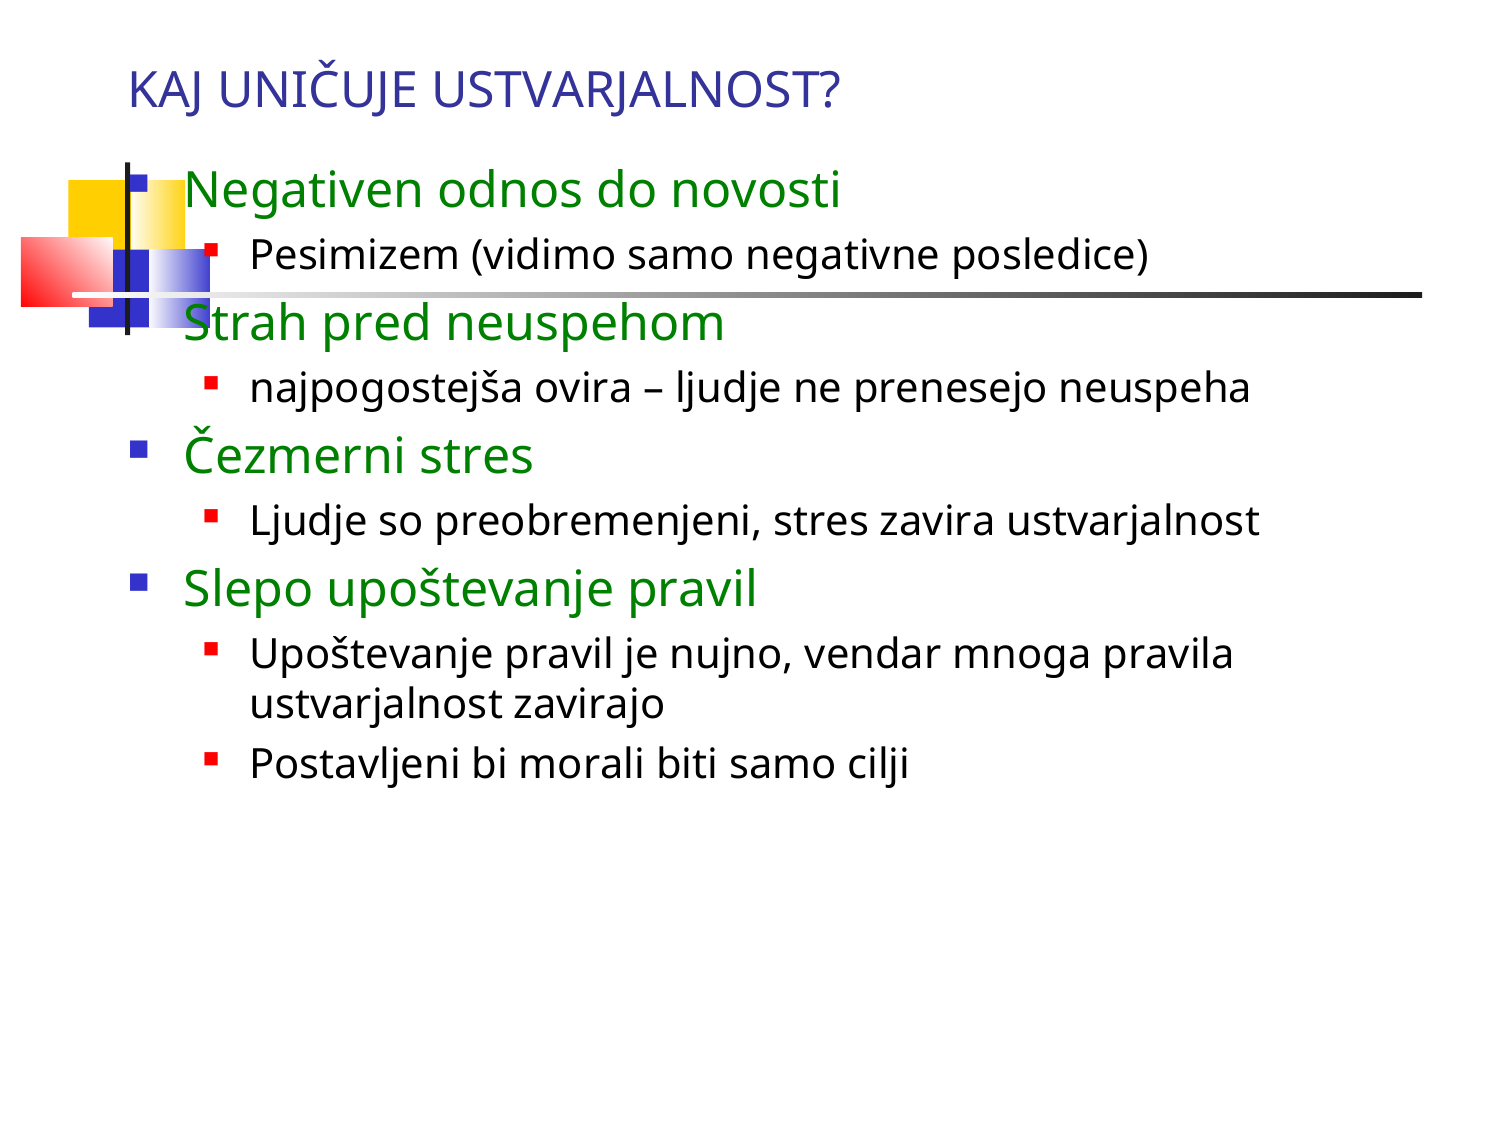

# KAJ UNIČUJE USTVARJALNOST?
Negativen odnos do novosti
Pesimizem (vidimo samo negativne posledice)
Strah pred neuspehom
najpogostejša ovira – ljudje ne prenesejo neuspeha
Čezmerni stres
Ljudje so preobremenjeni, stres zavira ustvarjalnost
Slepo upoštevanje pravil
Upoštevanje pravil je nujno, vendar mnoga pravila ustvarjalnost zavirajo
Postavljeni bi morali biti samo cilji